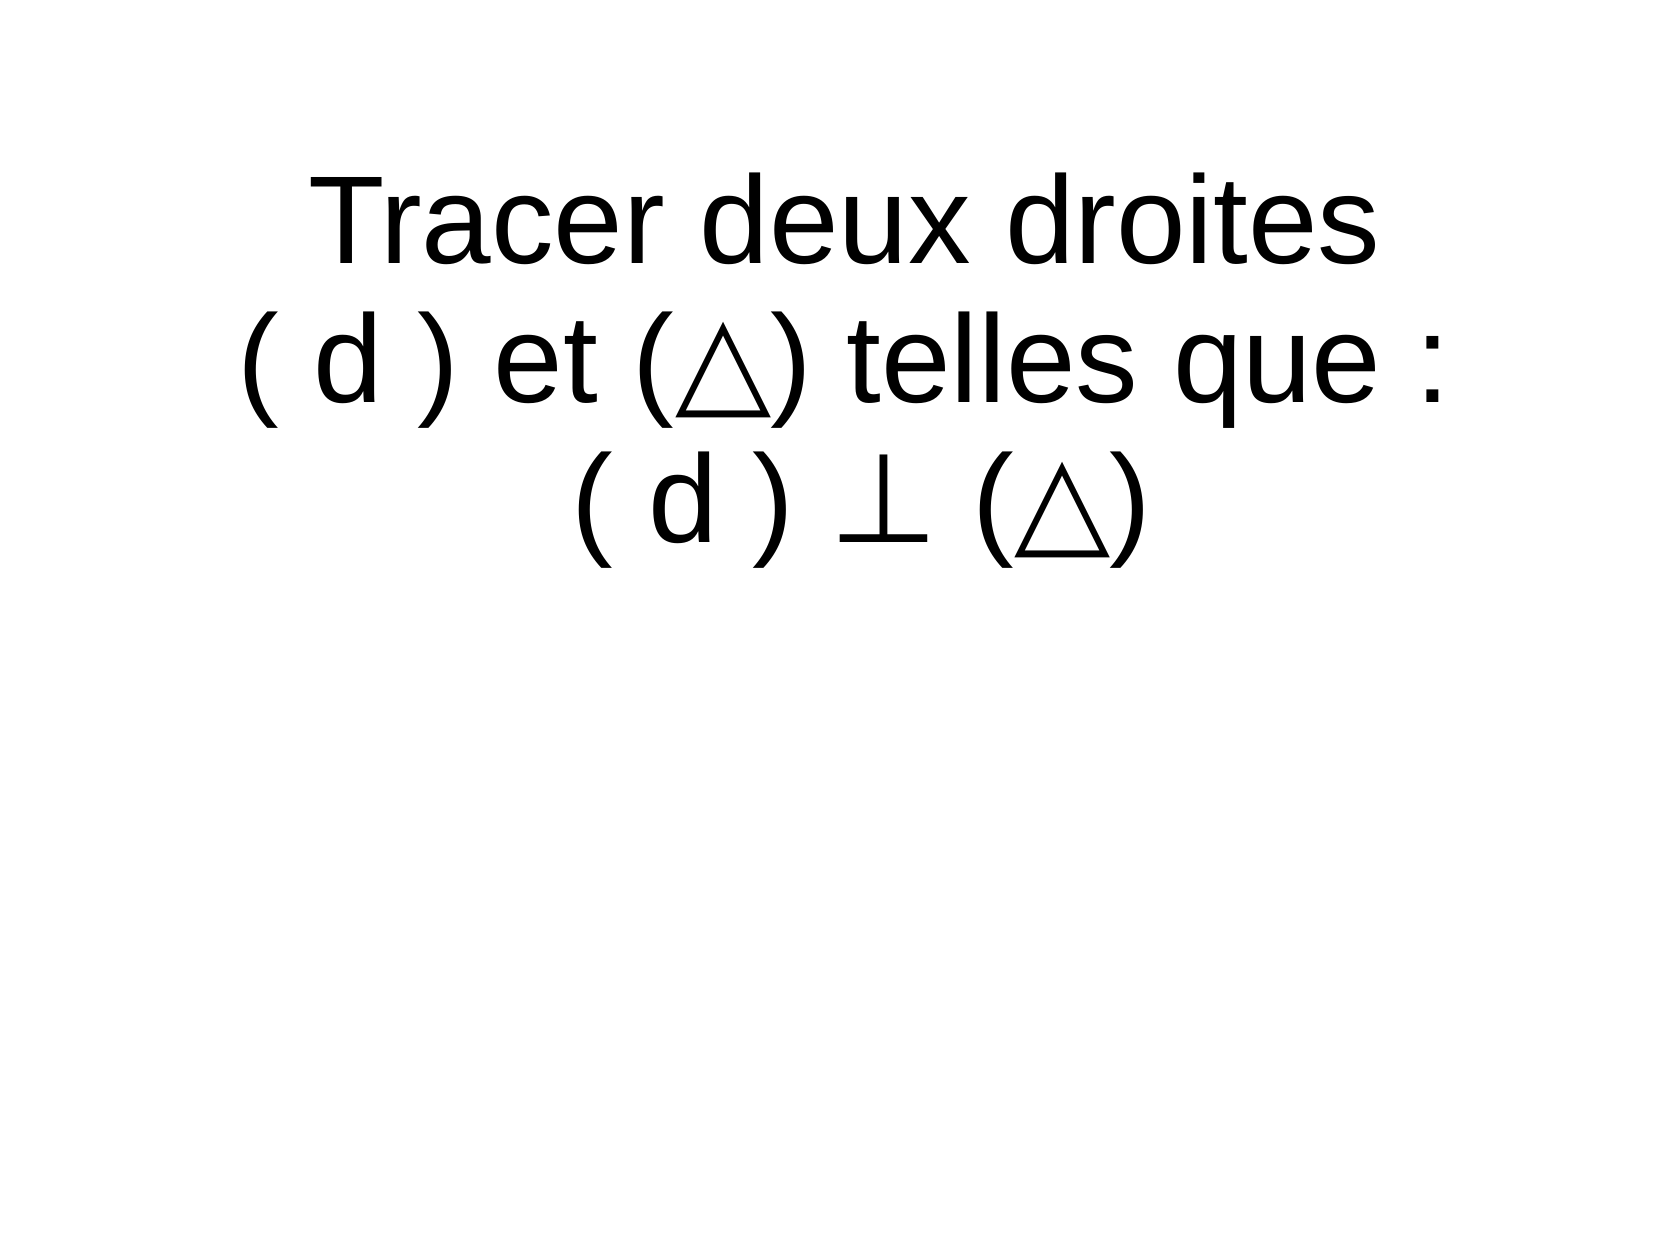

# Tracer deux droites
( d ) et (△) telles que :
( d ) ⊥ (△)